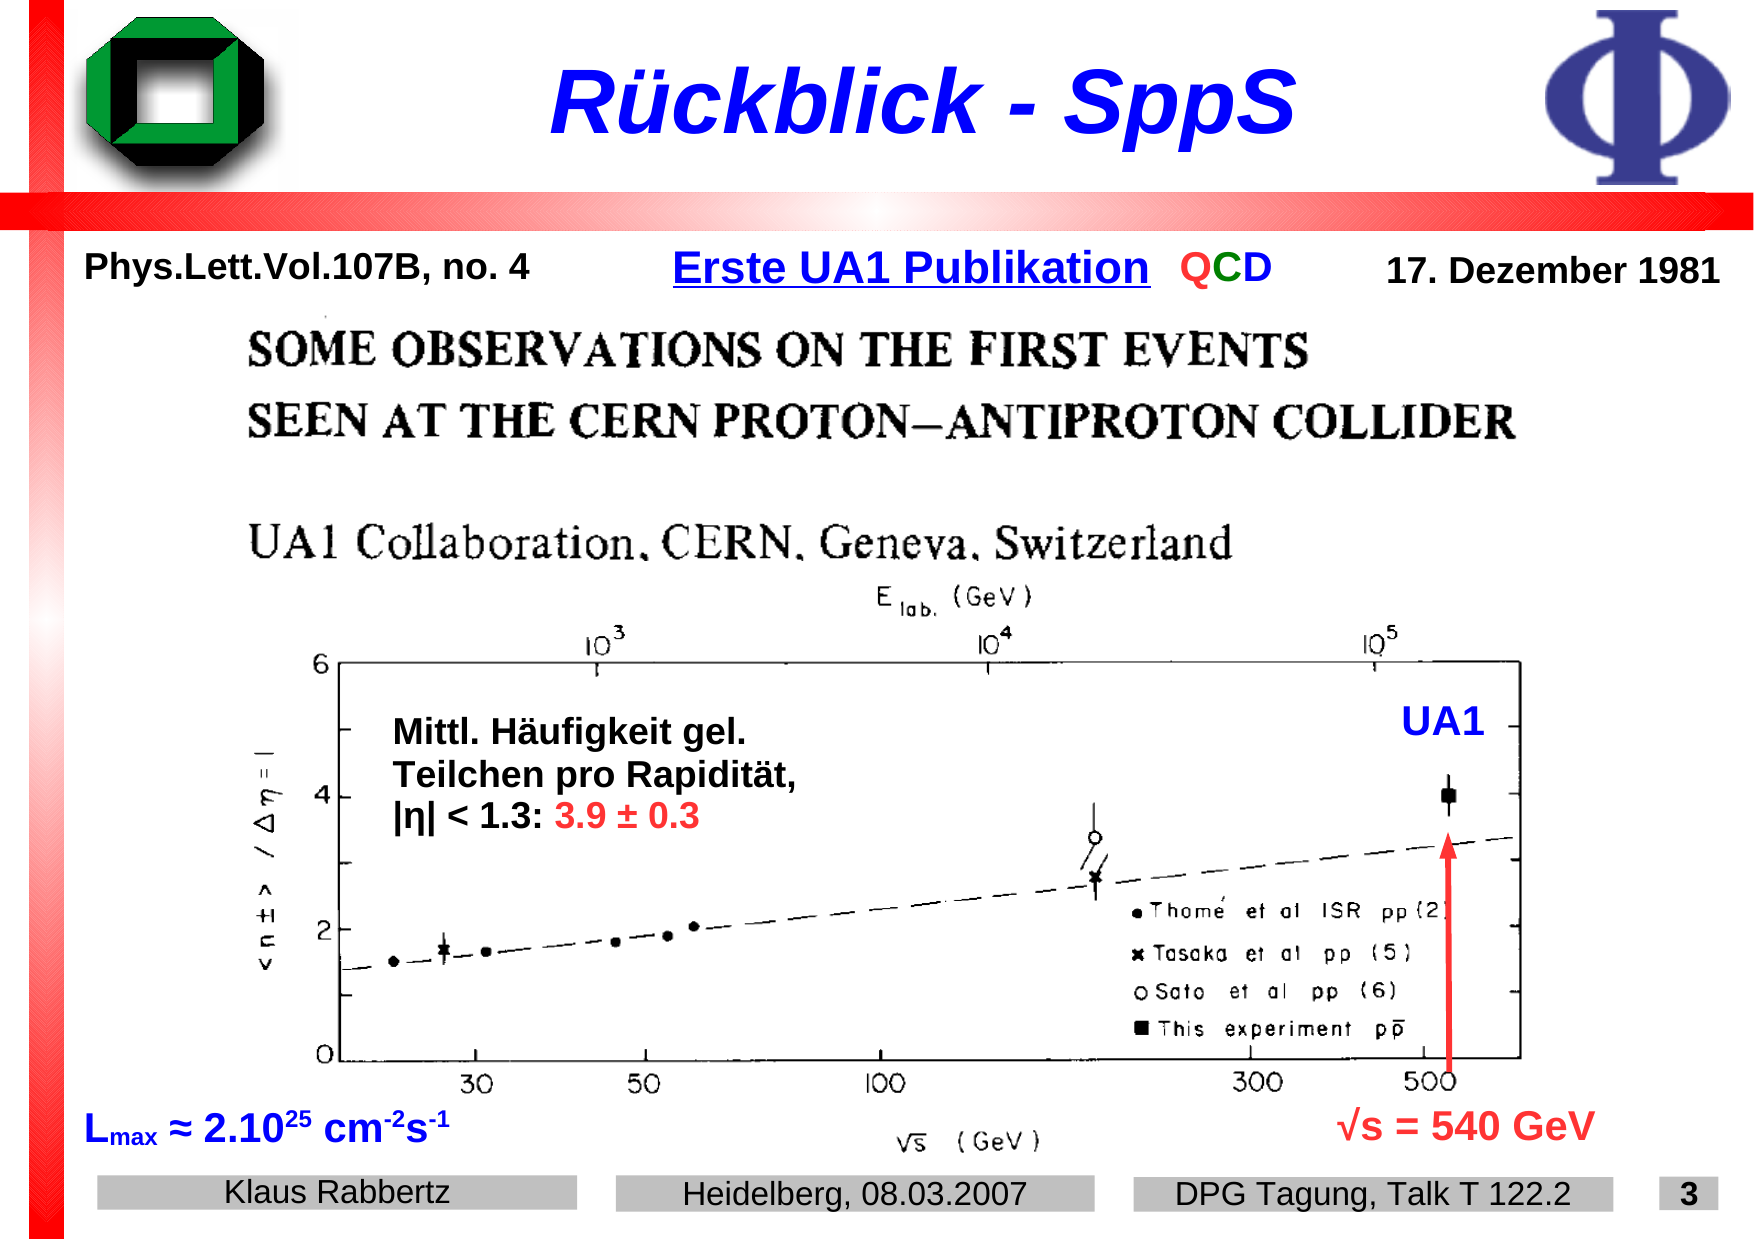

# Rückblick - SppS
Erste UA1 Publikation
QCD
Phys.Lett.Vol.107B, no. 4
17. Dezember 1981
UA1
Mittl. Häufigkeit gel.
Teilchen pro Rapidität,
|η| < 1.3: 3.9 ± 0.3
√s = 540 GeV
Lmax ≈ 2.1025 cm-2s-1